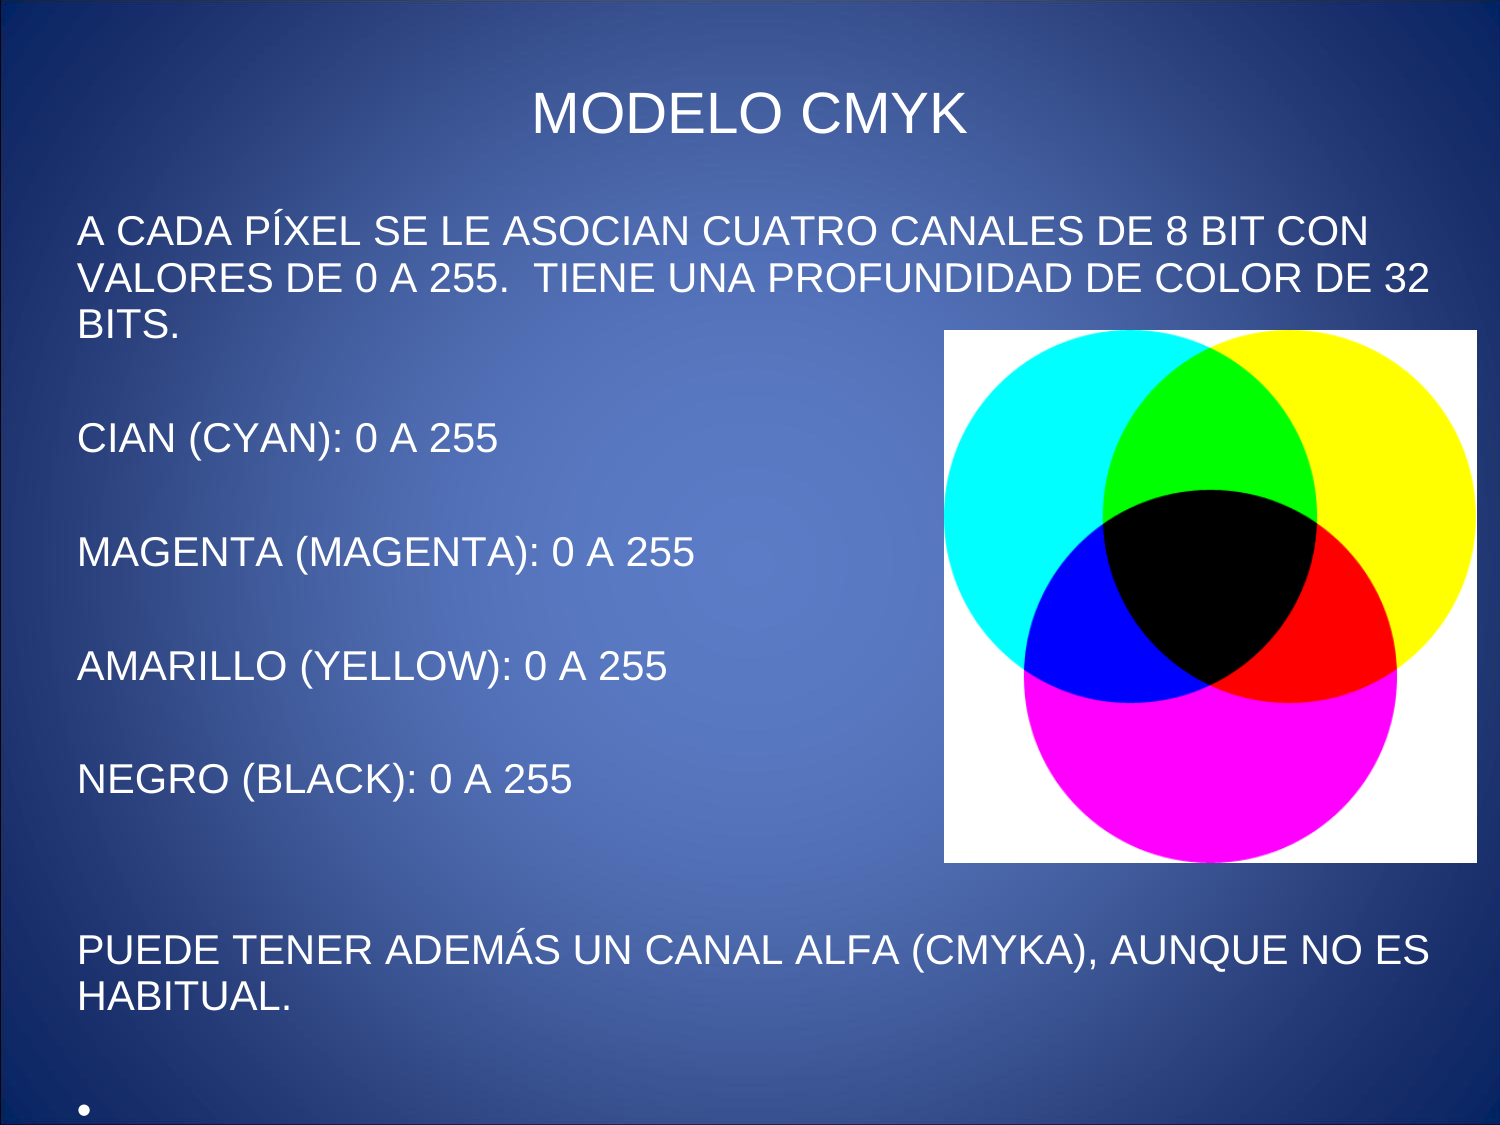

# MODELO CMYK
A CADA PÍXEL SE LE ASOCIAN CUATRO CANALES DE 8 BIT CON VALORES DE 0 A 255. TIENE UNA PROFUNDIDAD DE COLOR DE 32 BITS.
CIAN (CYAN): 0 A 255
MAGENTA (MAGENTA): 0 A 255
AMARILLO (YELLOW): 0 A 255
NEGRO (BLACK): 0 A 255
PUEDE TENER ADEMÁS UN CANAL ALFA (CMYKA), AUNQUE NO ES HABITUAL.